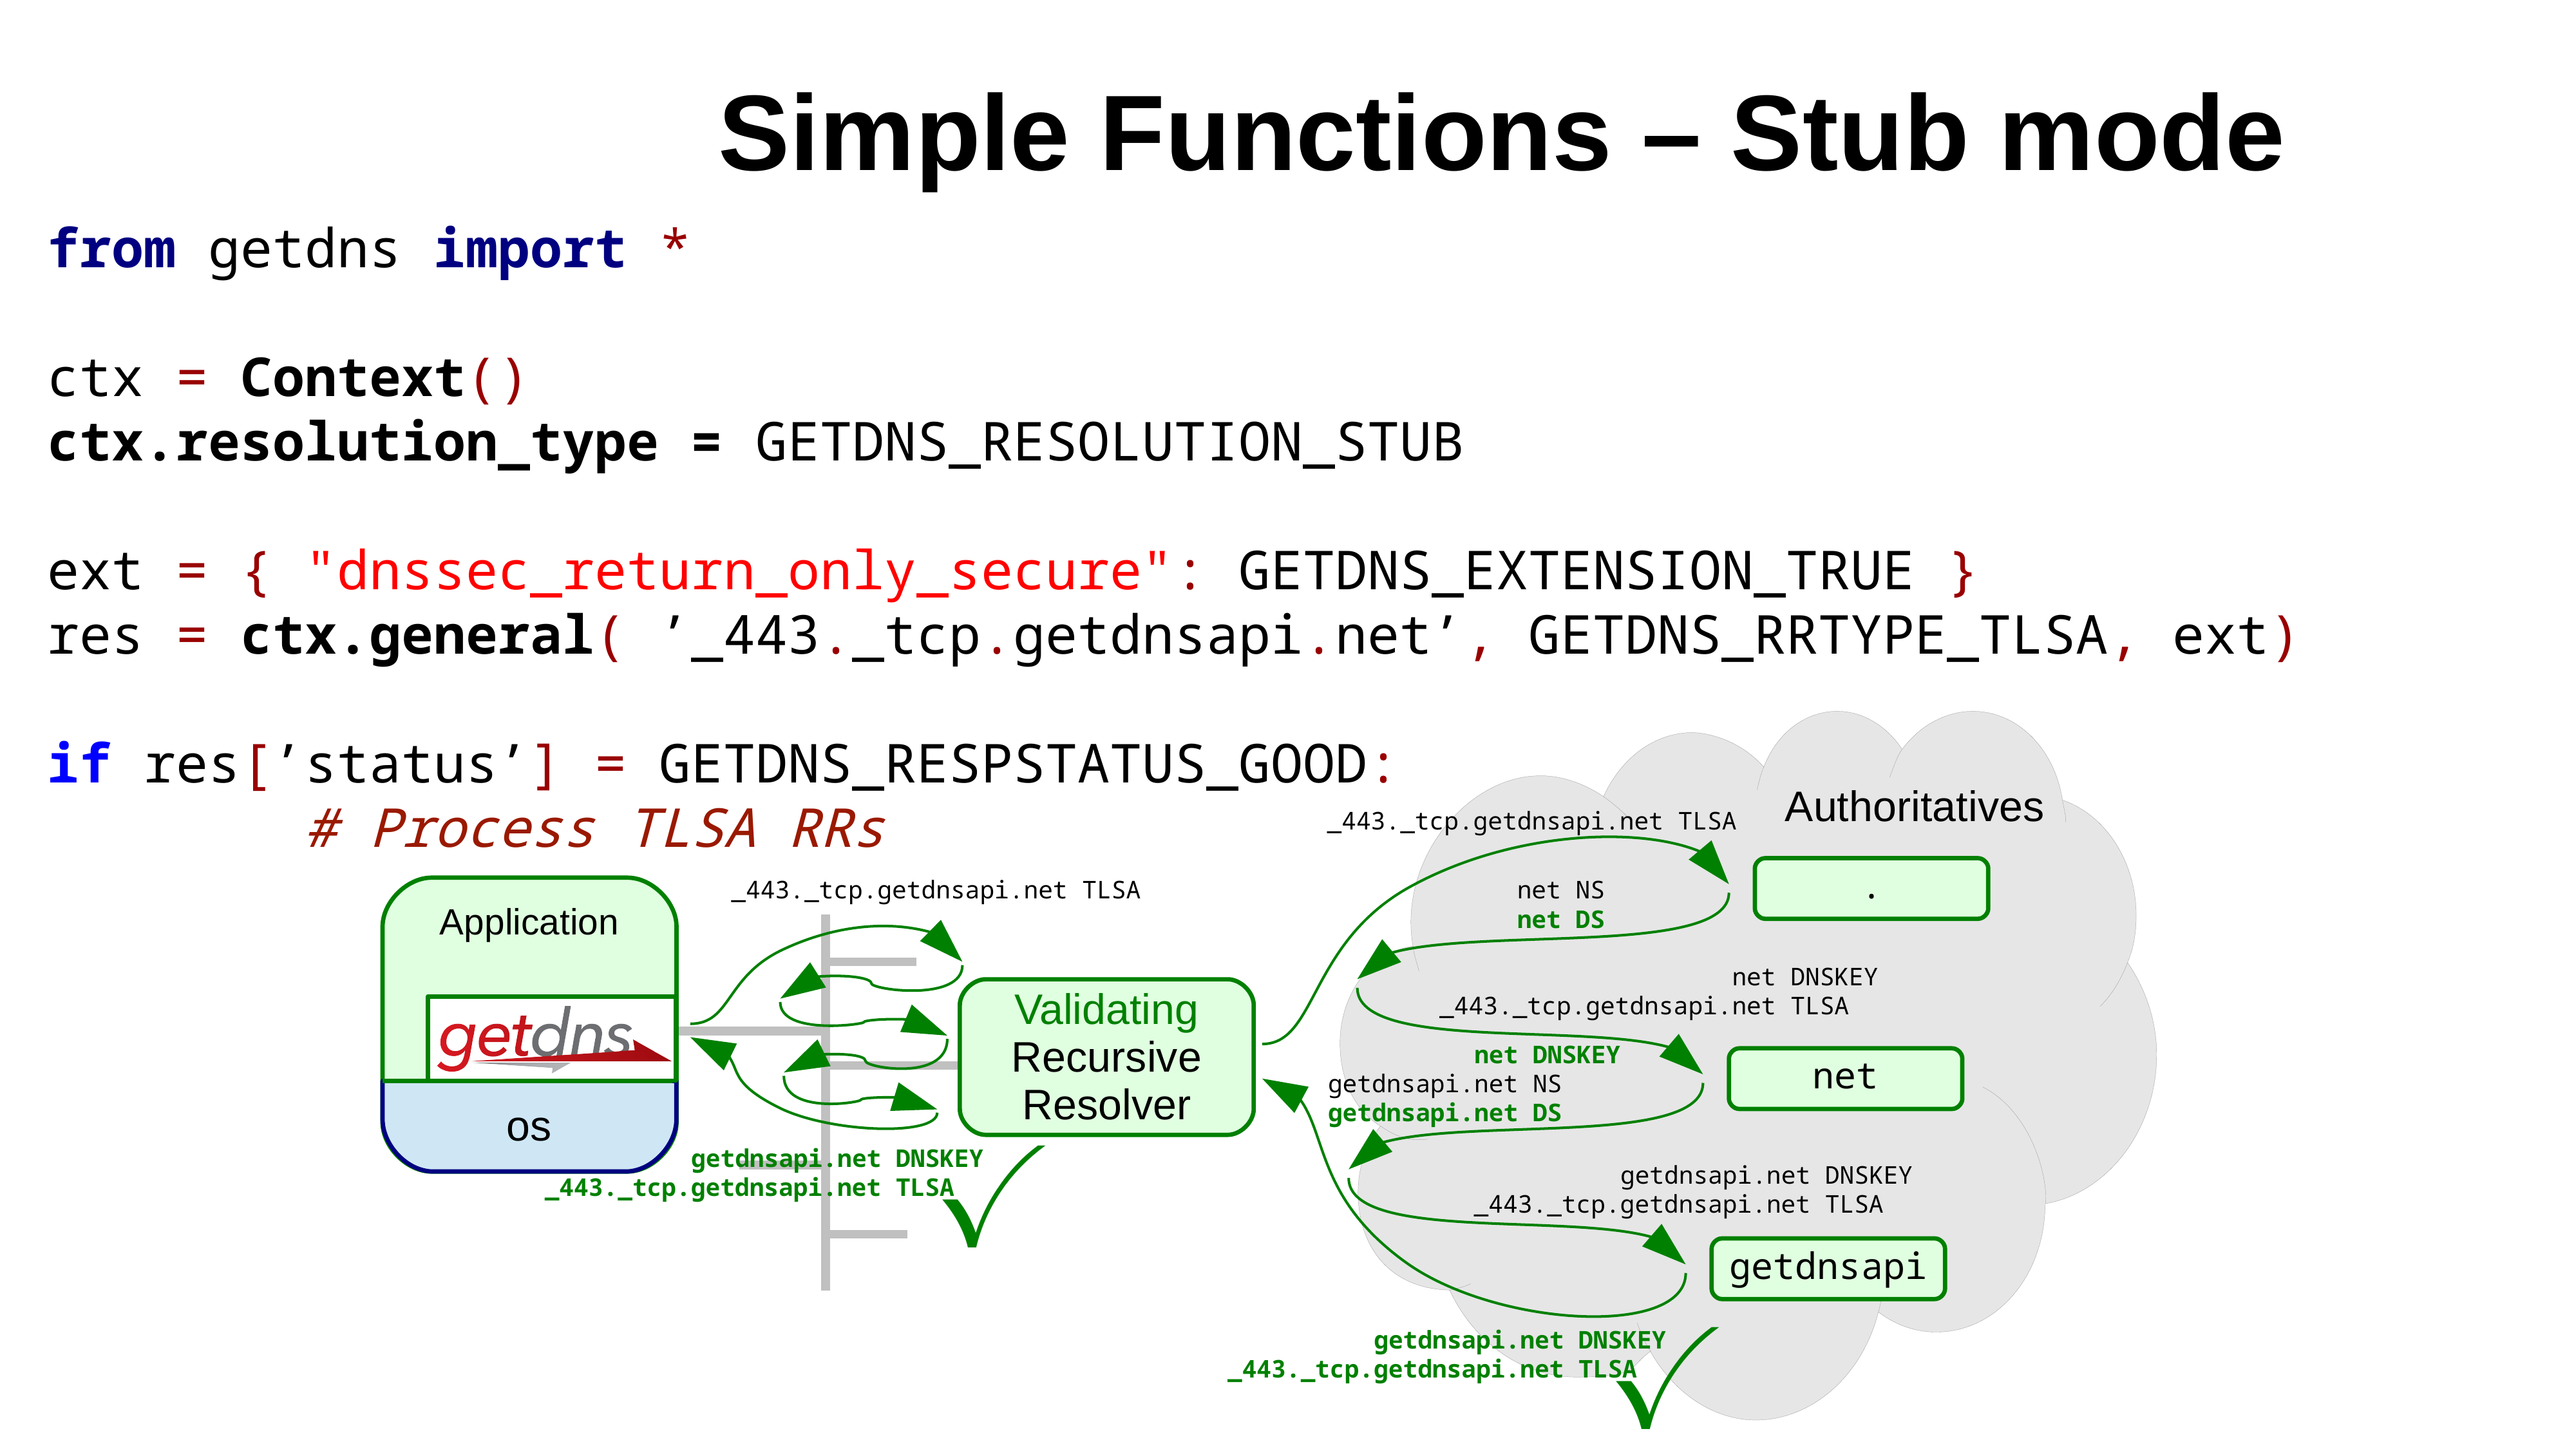

# Simple Functions – Stub mode
from getdns import *
ctx = Context()
ctx.resolution_type = GETDNS_RESOLUTION_STUB
ext = { "dnssec_return_only_secure": GETDNS_EXTENSION_TRUE }
res = ctx.general( ’_443._tcp.getdnsapi.net’, GETDNS_RRTYPE_TLSA, ext)
if res[’status’] = GETDNS_RESPSTATUS_GOOD:
 # Process TLSA RRs